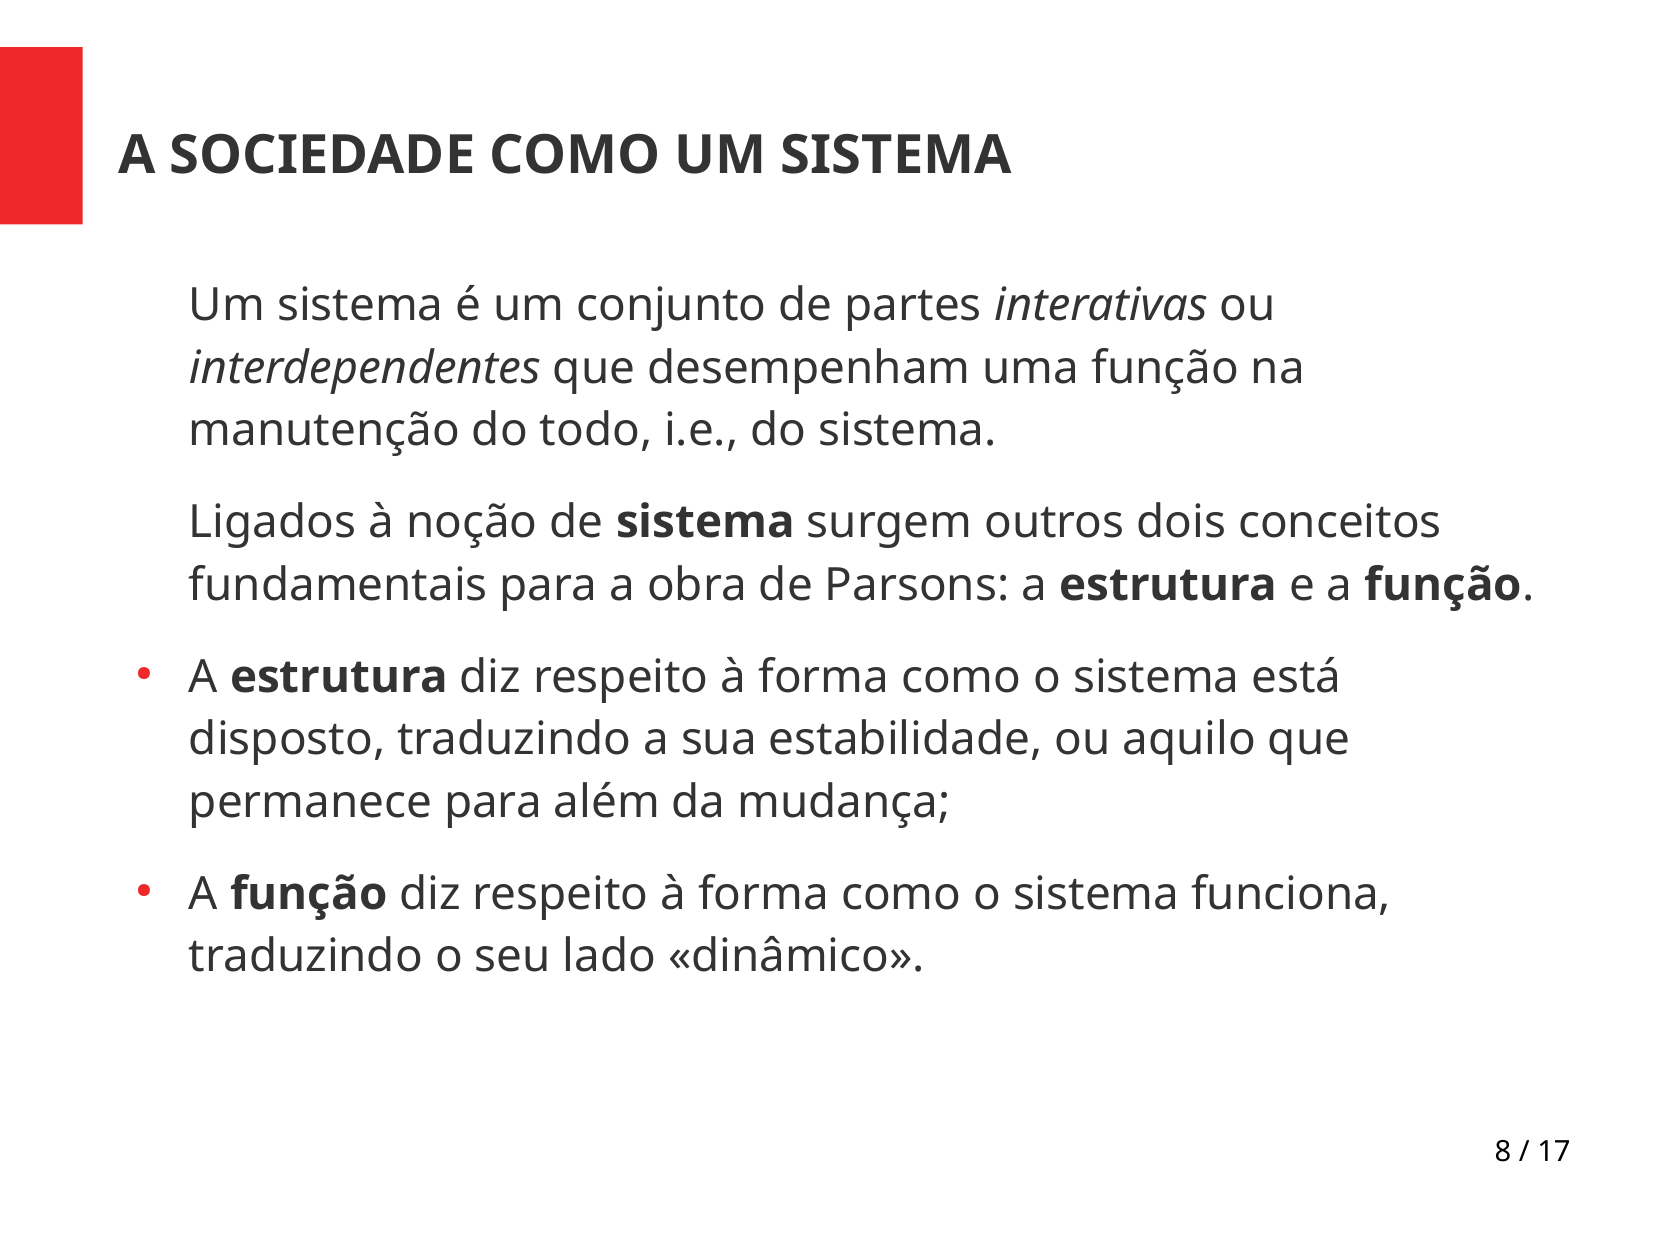

# A SOCIEDADE COMO UM SISTEMA
Um sistema é um conjunto de partes interativas ou interdependentes que desempenham uma função na manutenção do todo, i.e., do sistema.
Ligados à noção de sistema surgem outros dois conceitos fundamentais para a obra de Parsons: a estrutura e a função.
A estrutura diz respeito à forma como o sistema está disposto, traduzindo a sua estabilidade, ou aquilo que permanece para além da mudança;
A função diz respeito à forma como o sistema funciona, traduzindo o seu lado «dinâmico».
8